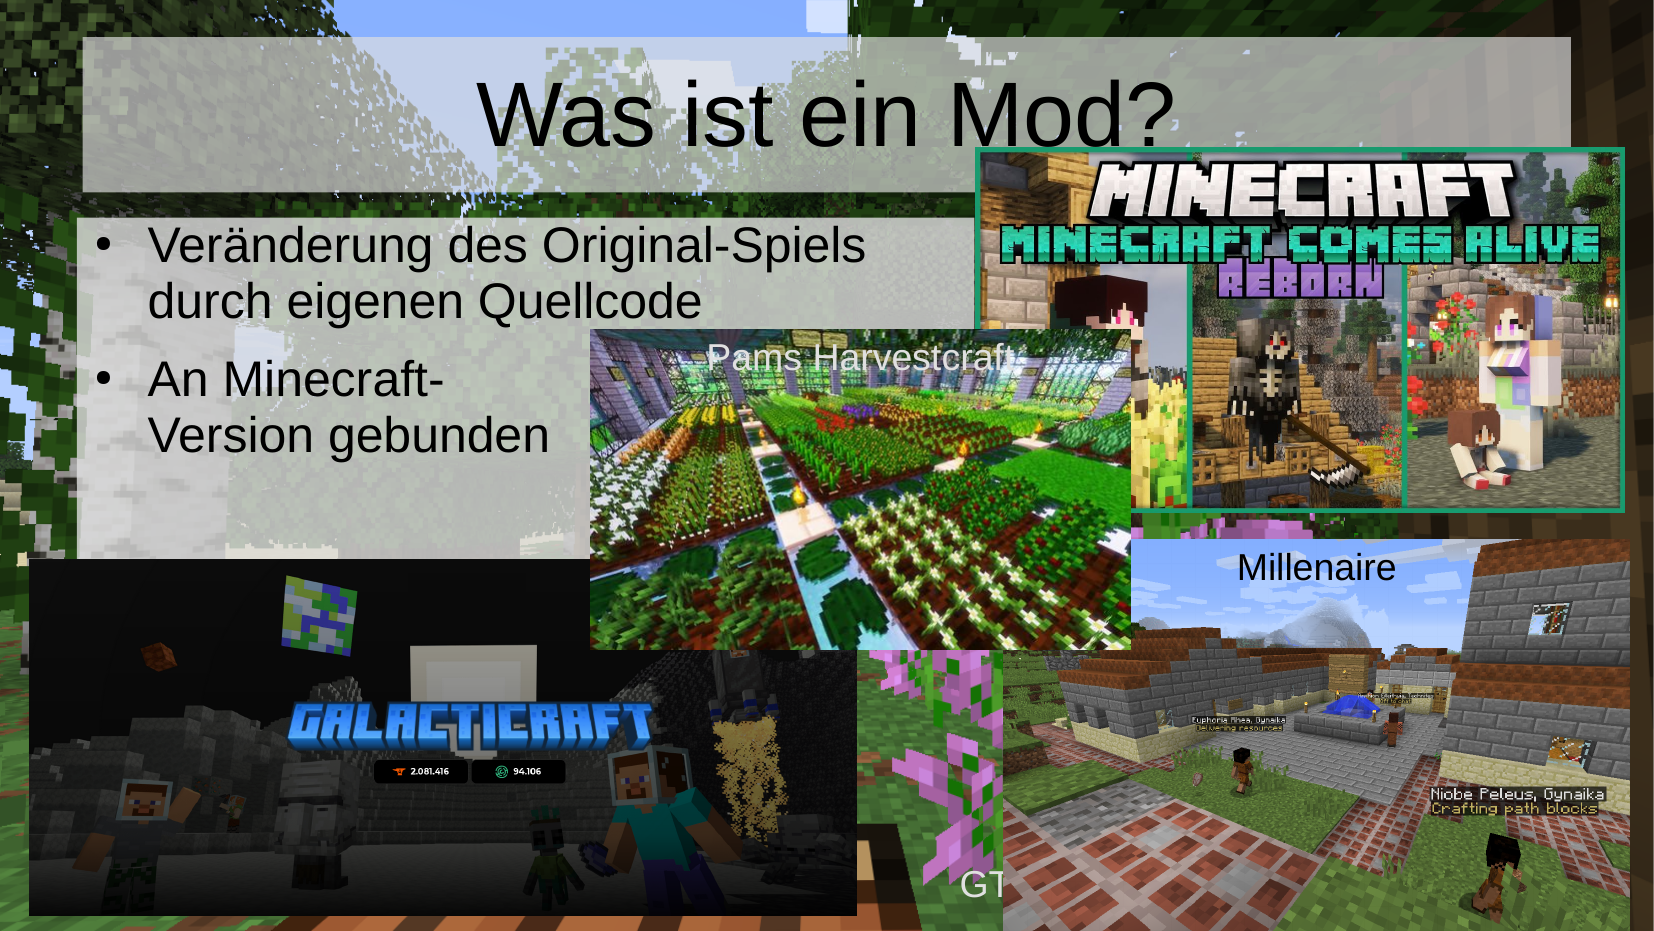

# Was ist ein Mod?
Veränderung des Original-Spiels durch eigenen Quellcode
An Minecraft-
Version gebunden
Pams Harvestcraft
Millenaire